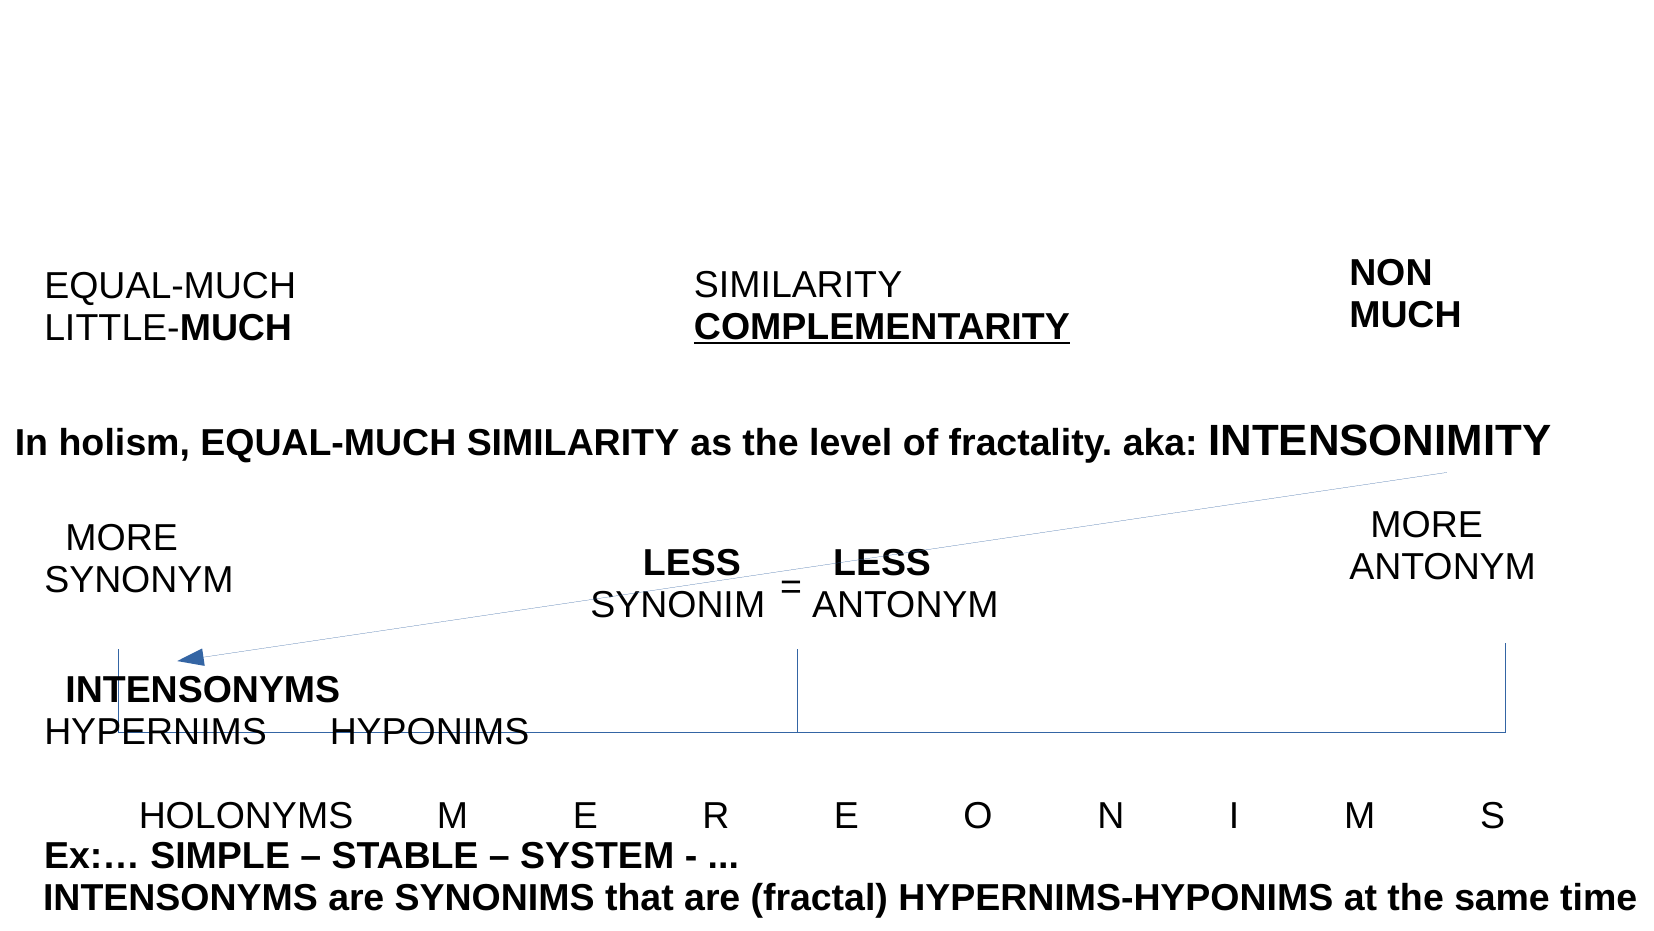

SIMILARITY
COMPLEMENTARITY
NON
MUCH
 MORE
ANTONYM
EQUAL-MUCH
LITTLE-MUCH
 MORE
SYNONYM
In holism, EQUAL-MUCH SIMILARITY as the level of fractality. aka: INTENSONIMITY
 LESS
 SYNONIM
 LESS ANTONYM
=
 INTENSONYMS
HYPERNIMS HYPONIMS
 HOLONYMS M E R E O N I M S
Ex:… SIMPLE – STABLE – SYSTEM - ...
 INTENSONYMS are SYNONIMS that are (fractal) HYPERNIMS-HYPONIMS at the same time